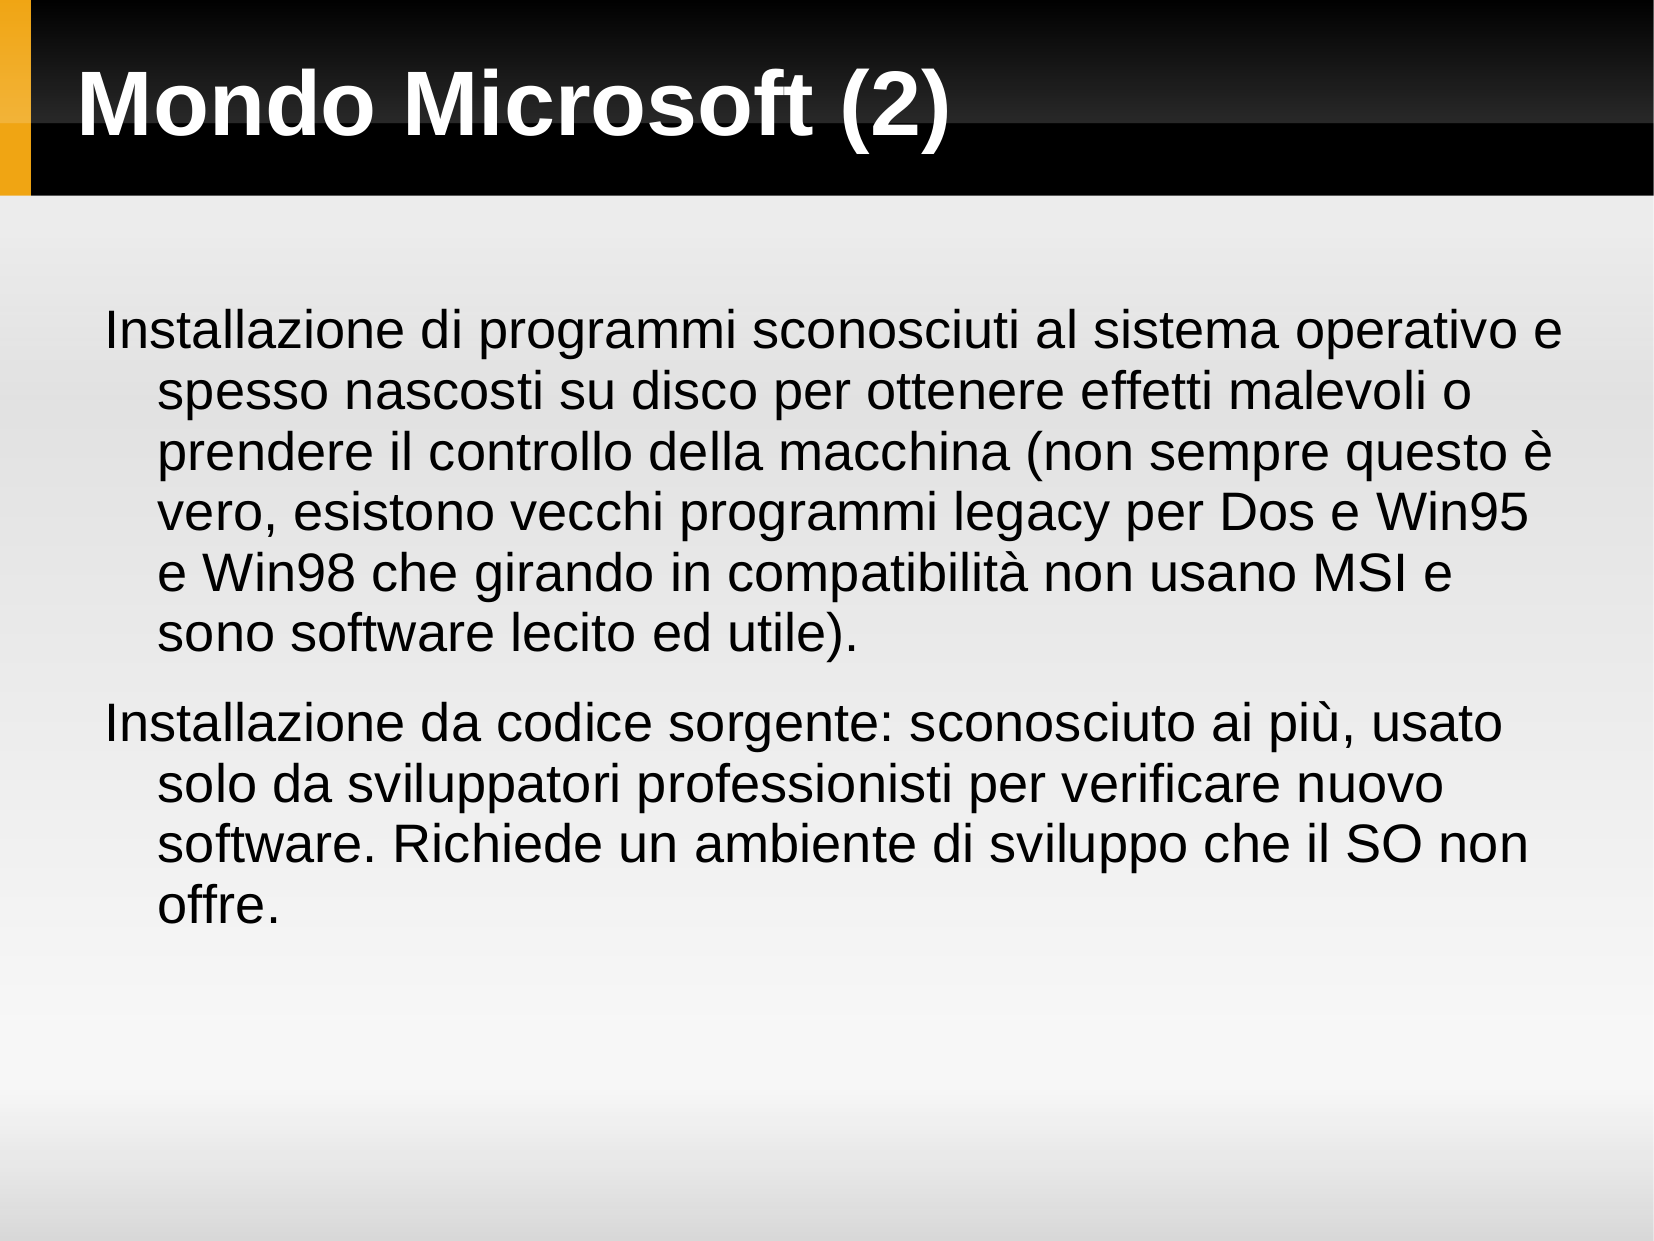

# Mondo Microsoft (2)
Installazione di programmi sconosciuti al sistema operativo e spesso nascosti su disco per ottenere effetti malevoli o prendere il controllo della macchina (non sempre questo è vero, esistono vecchi programmi legacy per Dos e Win95 e Win98 che girando in compatibilità non usano MSI e sono software lecito ed utile).
Installazione da codice sorgente: sconosciuto ai più, usato solo da sviluppatori professionisti per verificare nuovo software. Richiede un ambiente di sviluppo che il SO non offre.